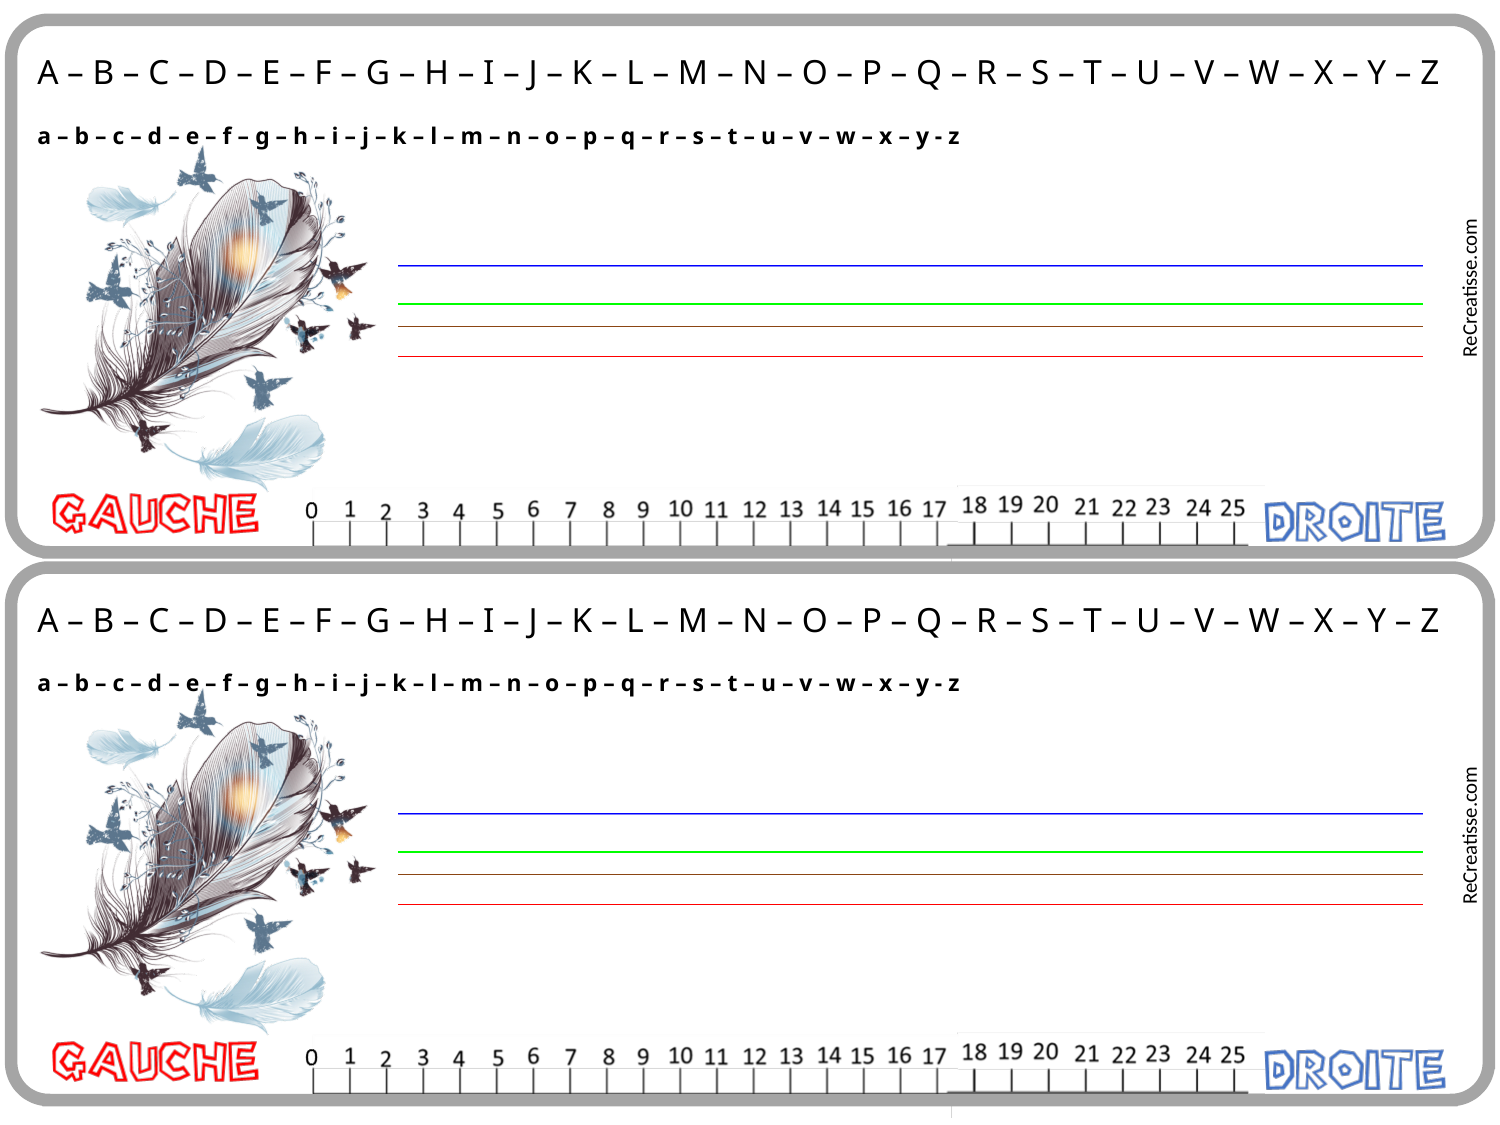

A – B – C – D – E – F – G – H – I – J – K – L – M – N – O – P – Q – R – S – T – U – V – W – X – Y – Z
a – b – c – d – e – f – g – h – i – j – k – l – m – n – o – p – q – r – s – t – u – v – w – x – y - z
ReCreatisse.com
A – B – C – D – E – F – G – H – I – J – K – L – M – N – O – P – Q – R – S – T – U – V – W – X – Y – Z
a – b – c – d – e – f – g – h – i – j – k – l – m – n – o – p – q – r – s – t – u – v – w – x – y - z
ReCreatisse.com